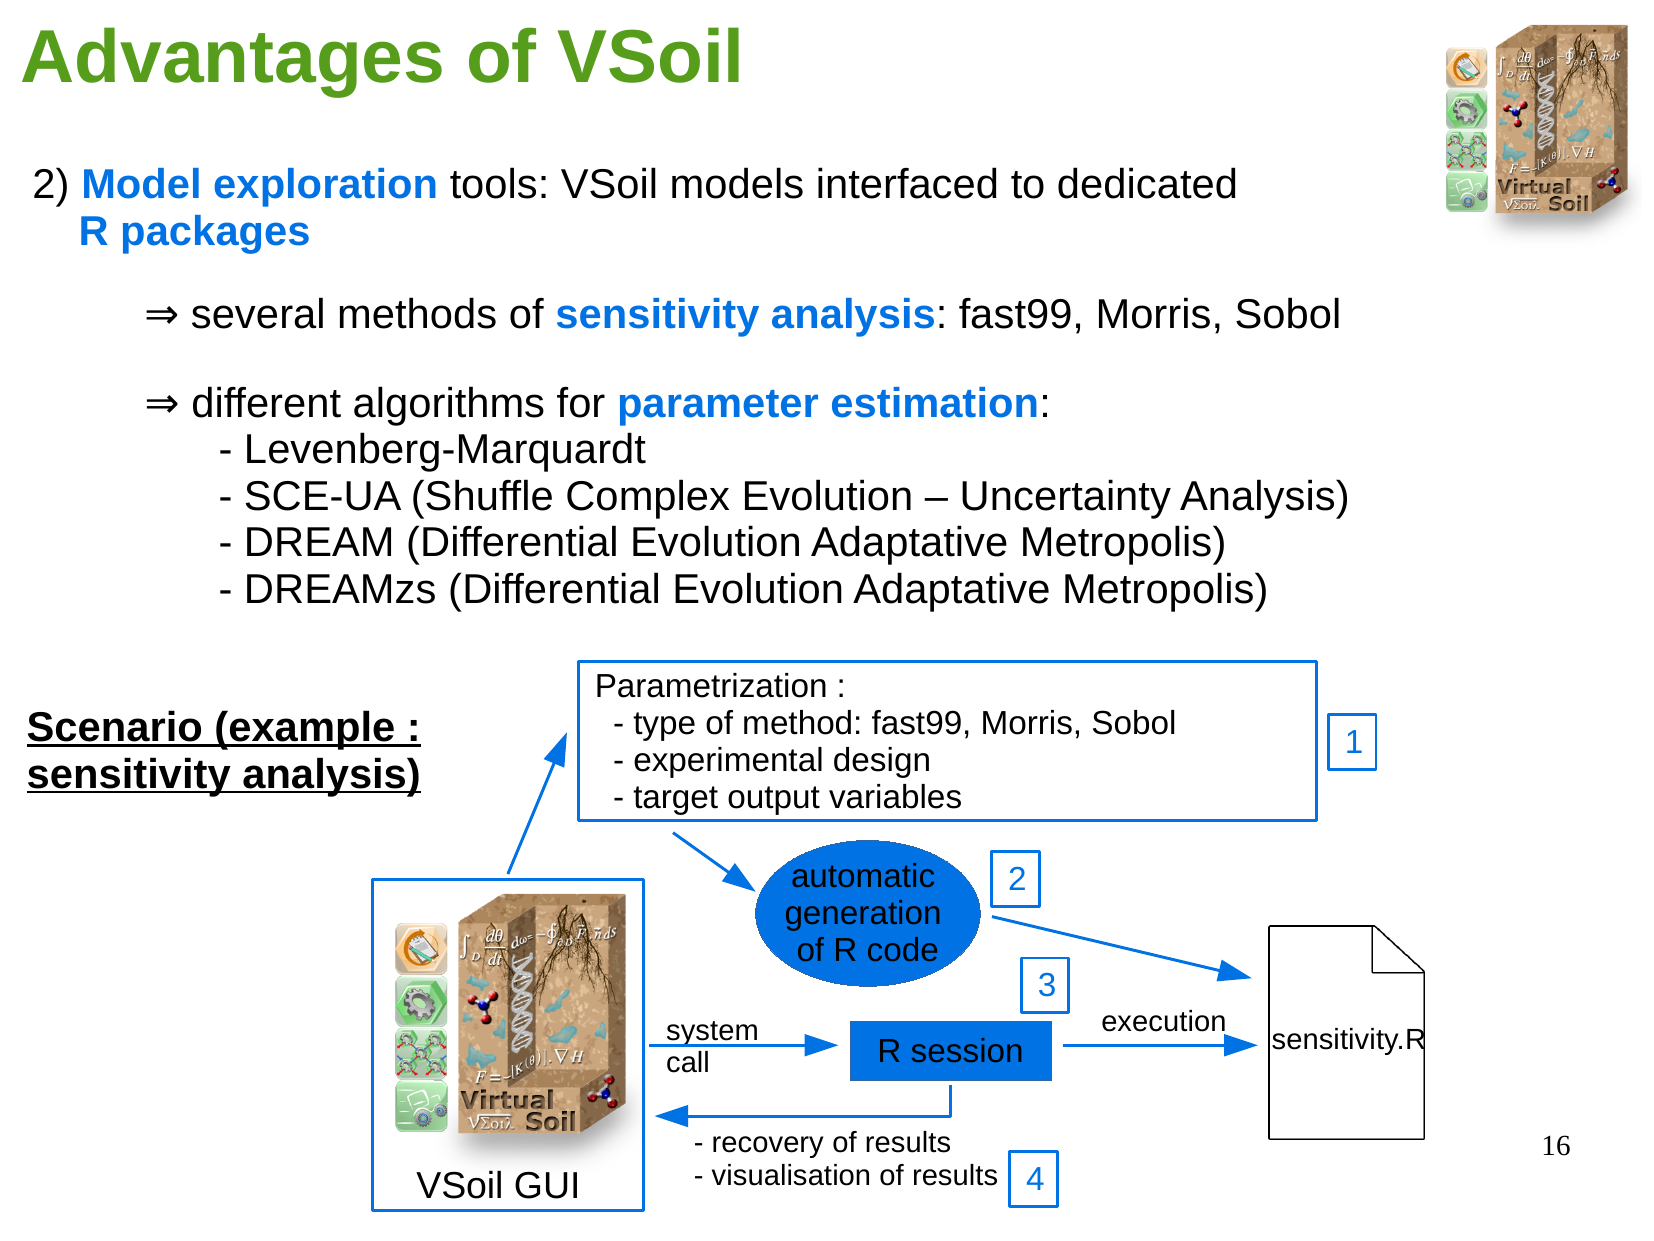

Advantages of VSoil
2) Model exploration tools: VSoil models interfaced to dedicated
 R packages
 ⇒ several methods of sensitivity analysis: fast99, Morris, Sobol
⇒ different algorithms for parameter estimation:
	- Levenberg-Marquardt
	- SCE-UA (Shuffle Complex Evolution – Uncertainty Analysis)
	- DREAM (Differential Evolution Adaptative Metropolis)
	- DREAMzs (Differential Evolution Adaptative Metropolis)
Parametrization :
 - type of method: fast99, Morris, Sobol
 - experimental design
 - target output variables
Scenario (example : sensitivity analysis)
1
automatic
generation
of R code
2
3
execution
system call
R session
sensitivity.R
- recovery of results
- visualisation of results
4
16
VSoil GUI